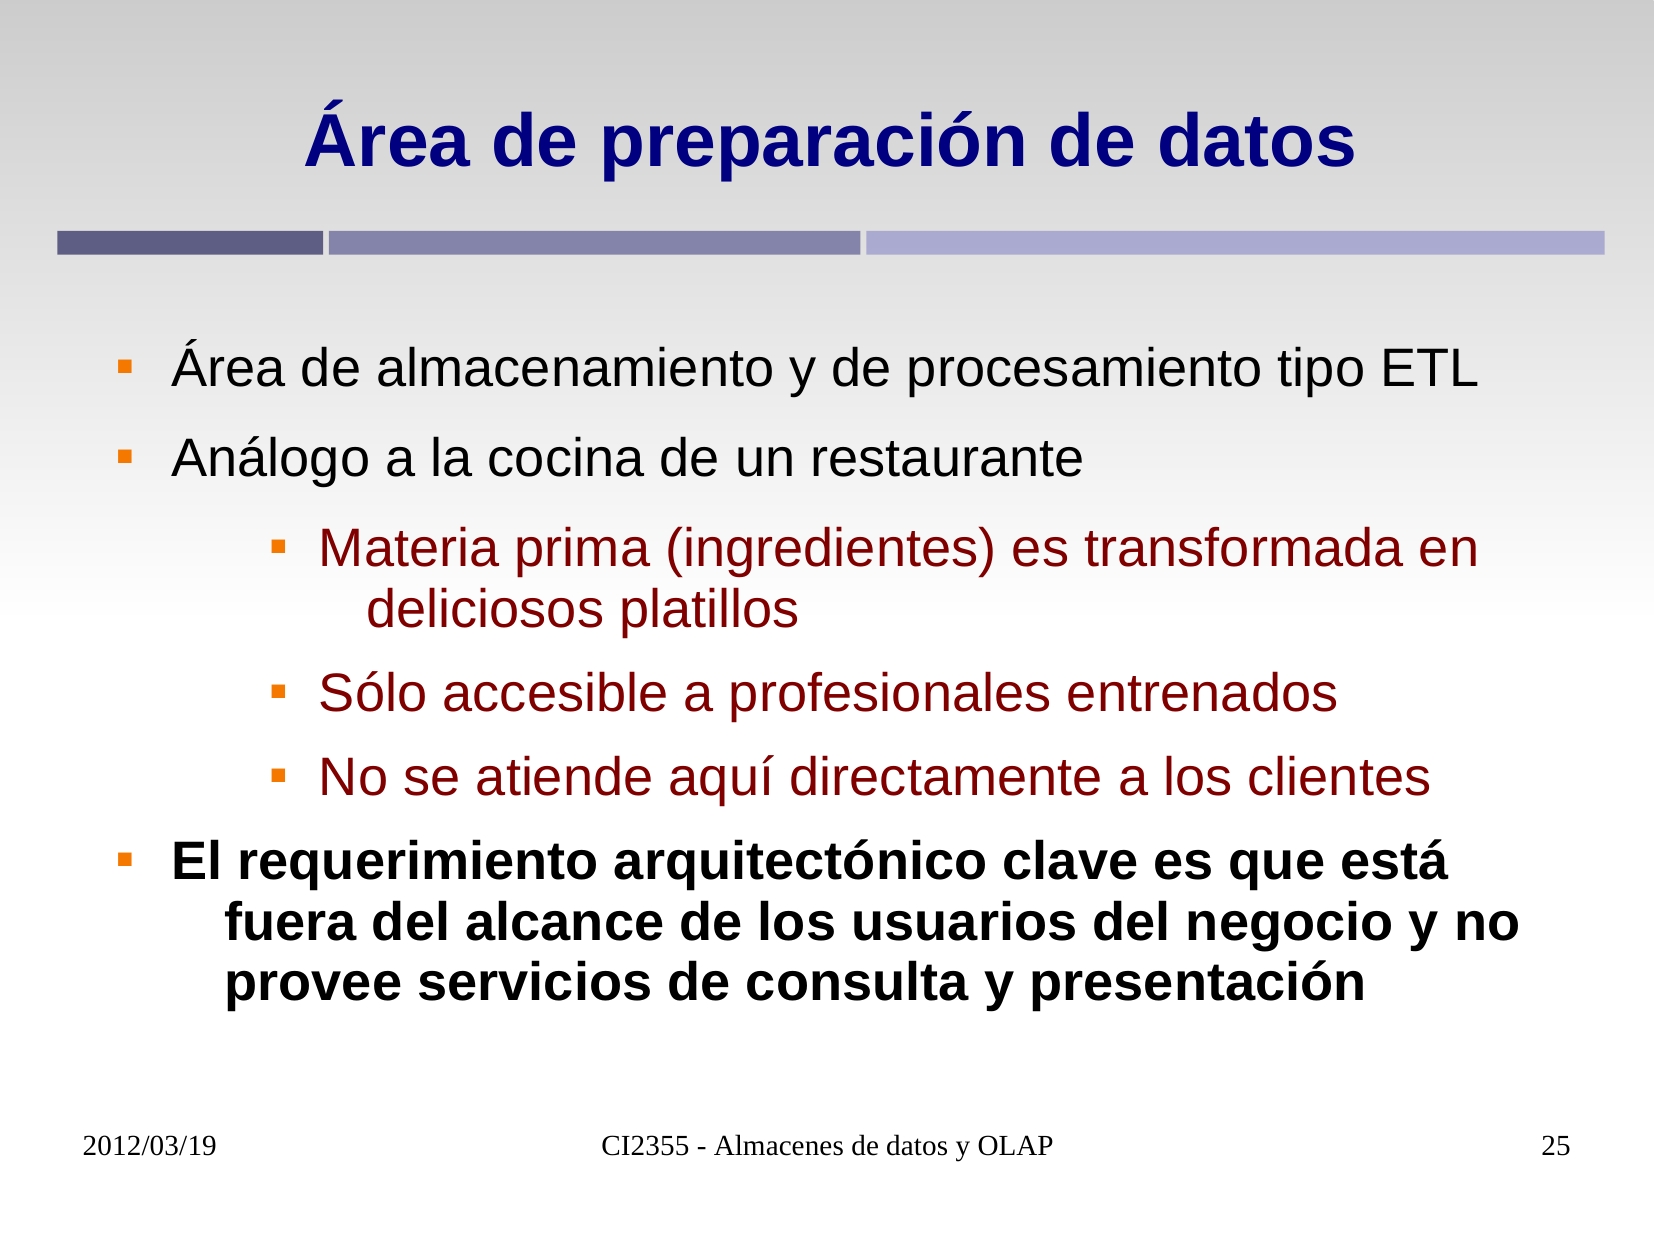

# Área de preparación de datos
Área de almacenamiento y de procesamiento tipo ETL
Análogo a la cocina de un restaurante
Materia prima (ingredientes) es transformada en deliciosos platillos
Sólo accesible a profesionales entrenados
No se atiende aquí directamente a los clientes
El requerimiento arquitectónico clave es que está fuera del alcance de los usuarios del negocio y no provee servicios de consulta y presentación
2012/03/19
CI2355 - Almacenes de datos y OLAP
25